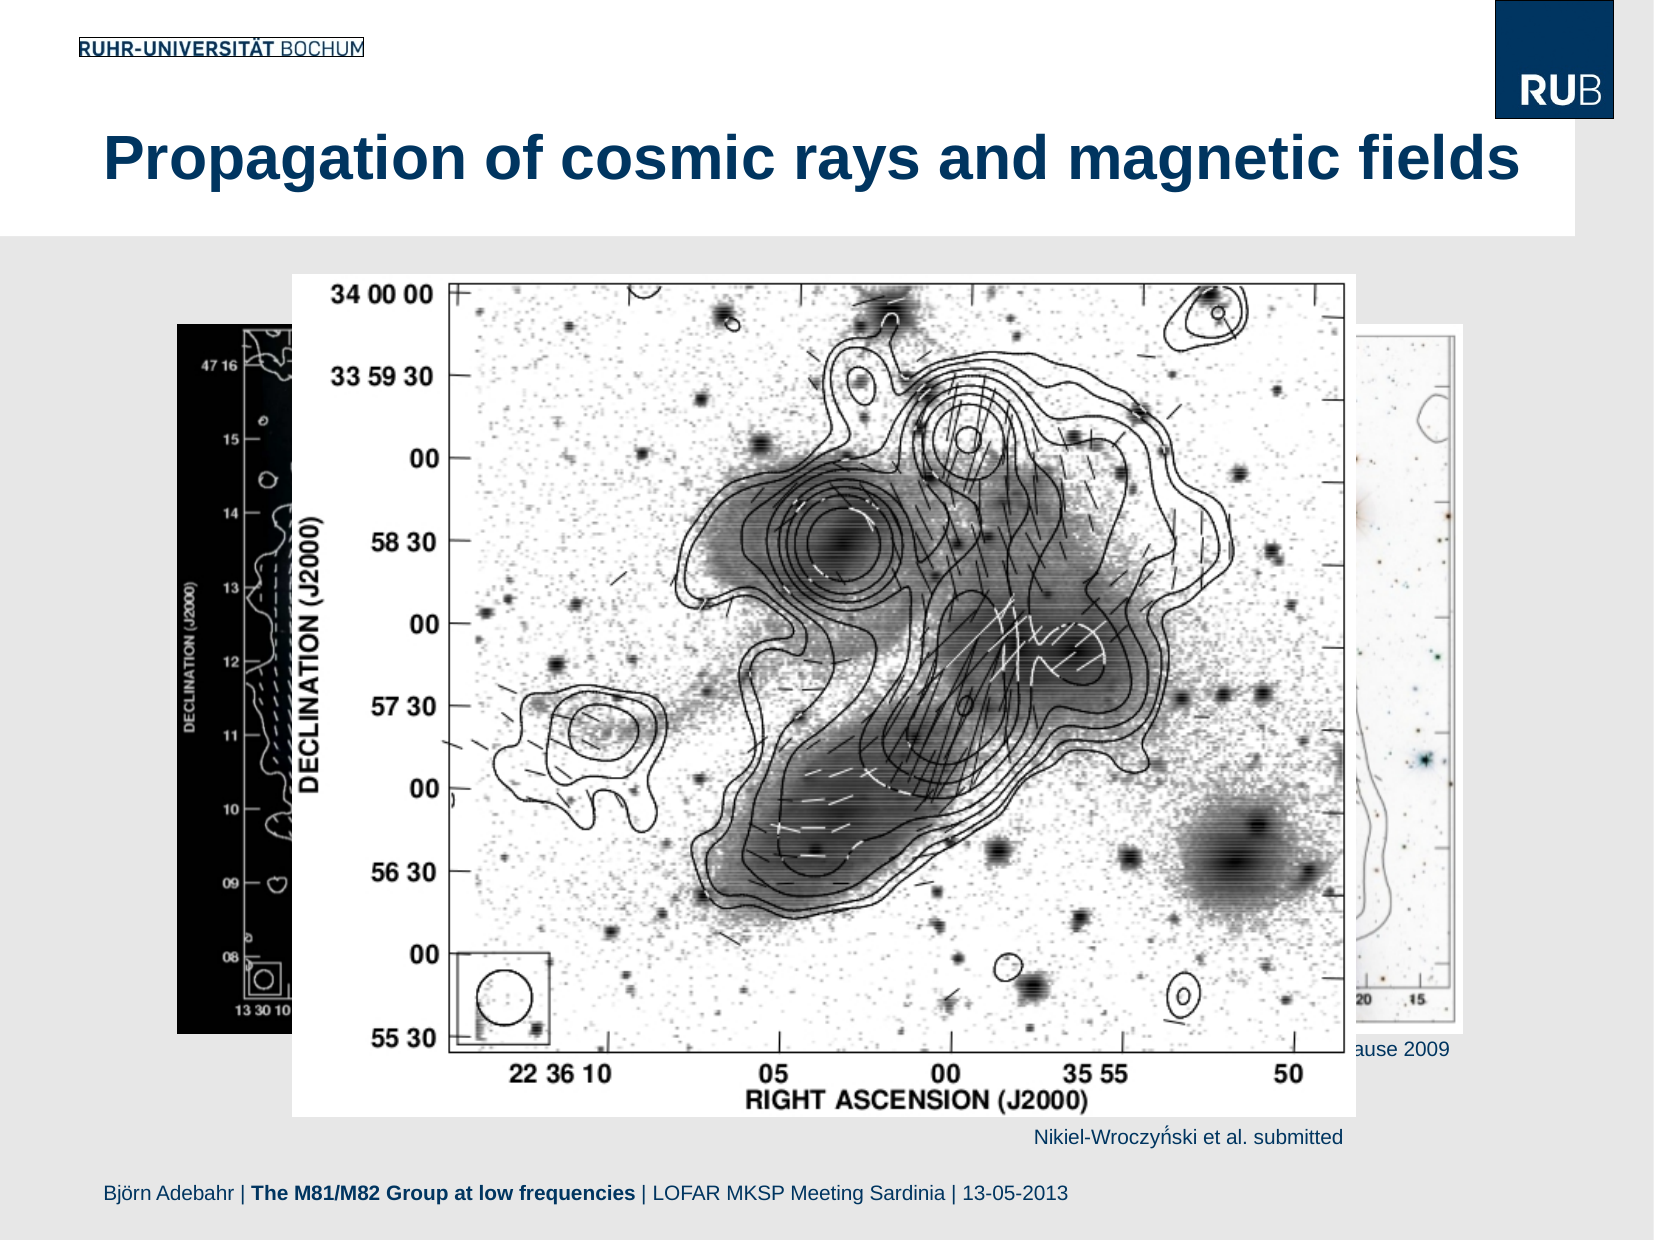

Propagation of cosmic rays and magnetic fields
Nikiel-Wroczyń́ski et al. submitted
Krause 2009
Fletcher et al. 2010
Björn Adebahr | The M81/M82 Group at low frequencies | LOFAR MKSP Meeting Sardinia | 13-05-2013